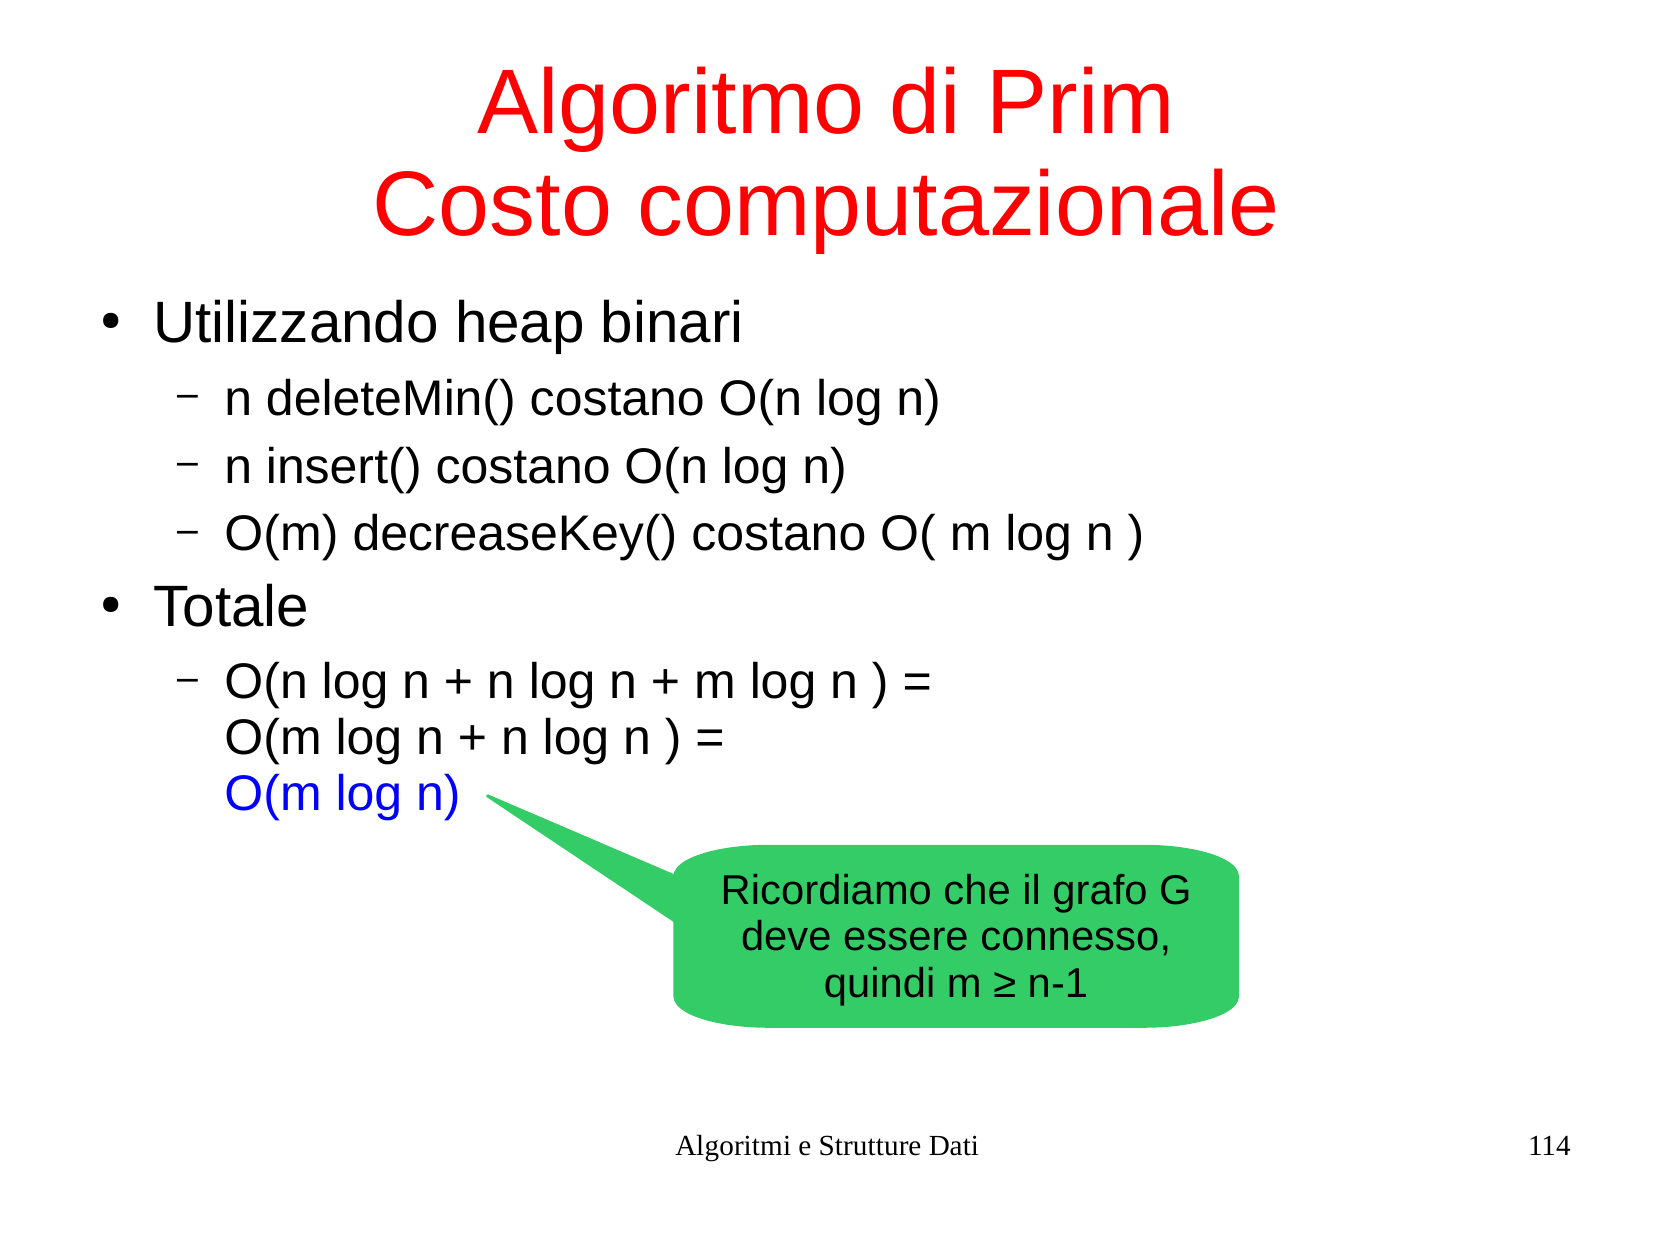

# Algoritmo di Prim Costo computazionale
Utilizzando heap binari
n deleteMin() costano O(n log n)
n insert() costano O(n log n)
O(m) decreaseKey() costano O( m log n )
Totale
O(n log n + n log n + m log n ) =
O(m log n + n log n ) =
O(m log n)
Ricordiamo che il grafo G deve essere connesso, quindi m ≥ n-1
Algoritmi e Strutture Dati
114